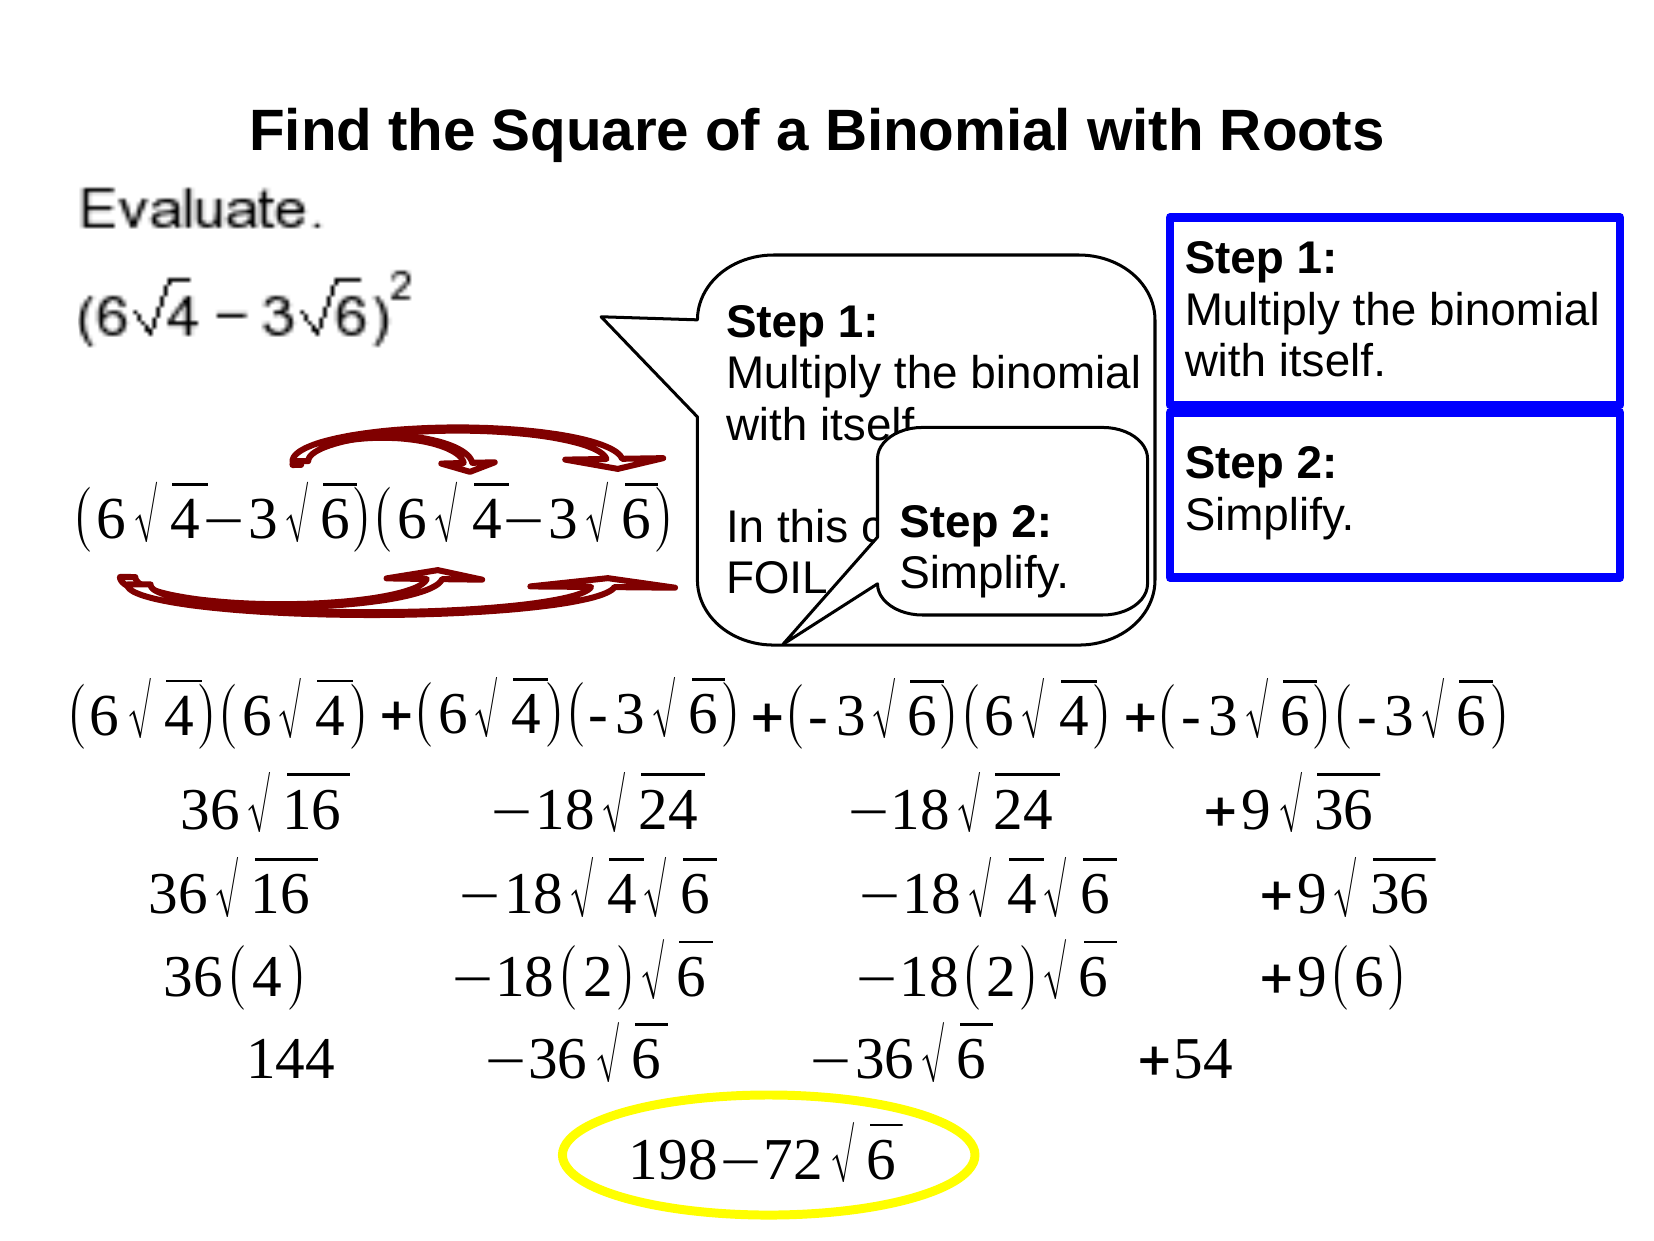

Find the Square of a Binomial with Roots
Step 1:
Multiply the binomial with itself.
Step 2:
Simplify.
Step 1:
Multiply the binomial
with itself.
In this case, we will
FOIL.
Step 2:
Simplify.